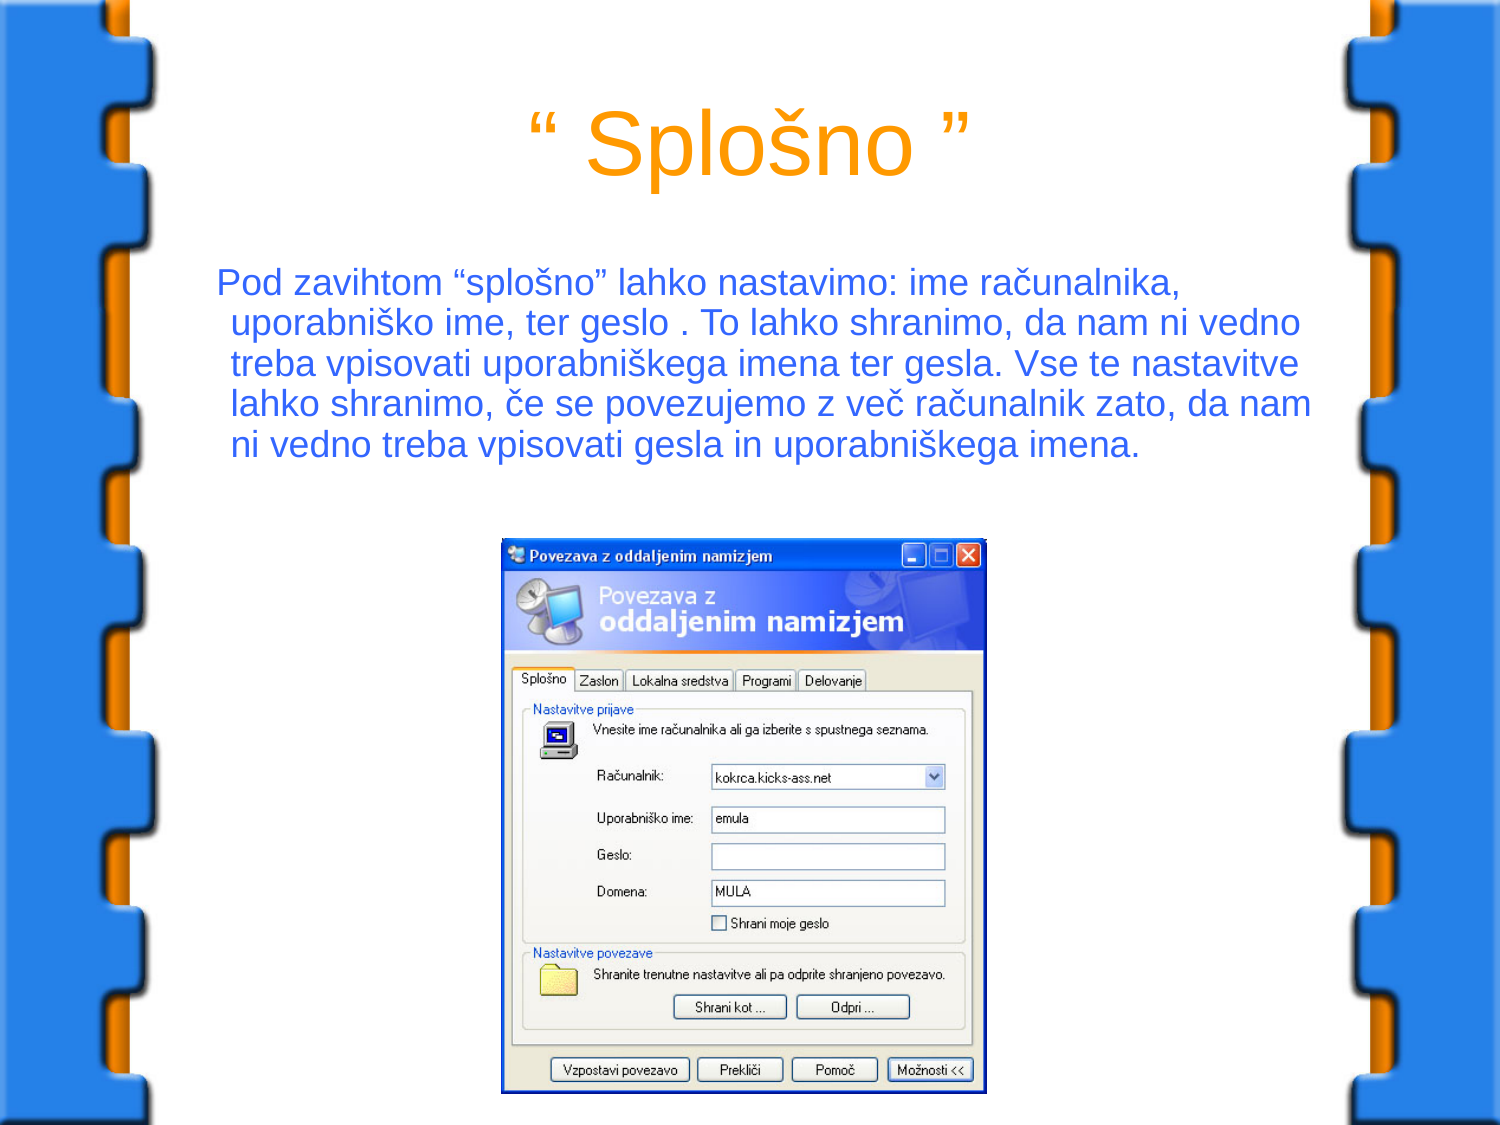

# “ Splošno ”
 Pod zavihtom “splošno” lahko nastavimo: ime računalnika, uporabniško ime, ter geslo . To lahko shranimo, da nam ni vedno treba vpisovati uporabniškega imena ter gesla. Vse te nastavitve lahko shranimo, če se povezujemo z več računalnik zato, da nam ni vedno treba vpisovati gesla in uporabniškega imena.